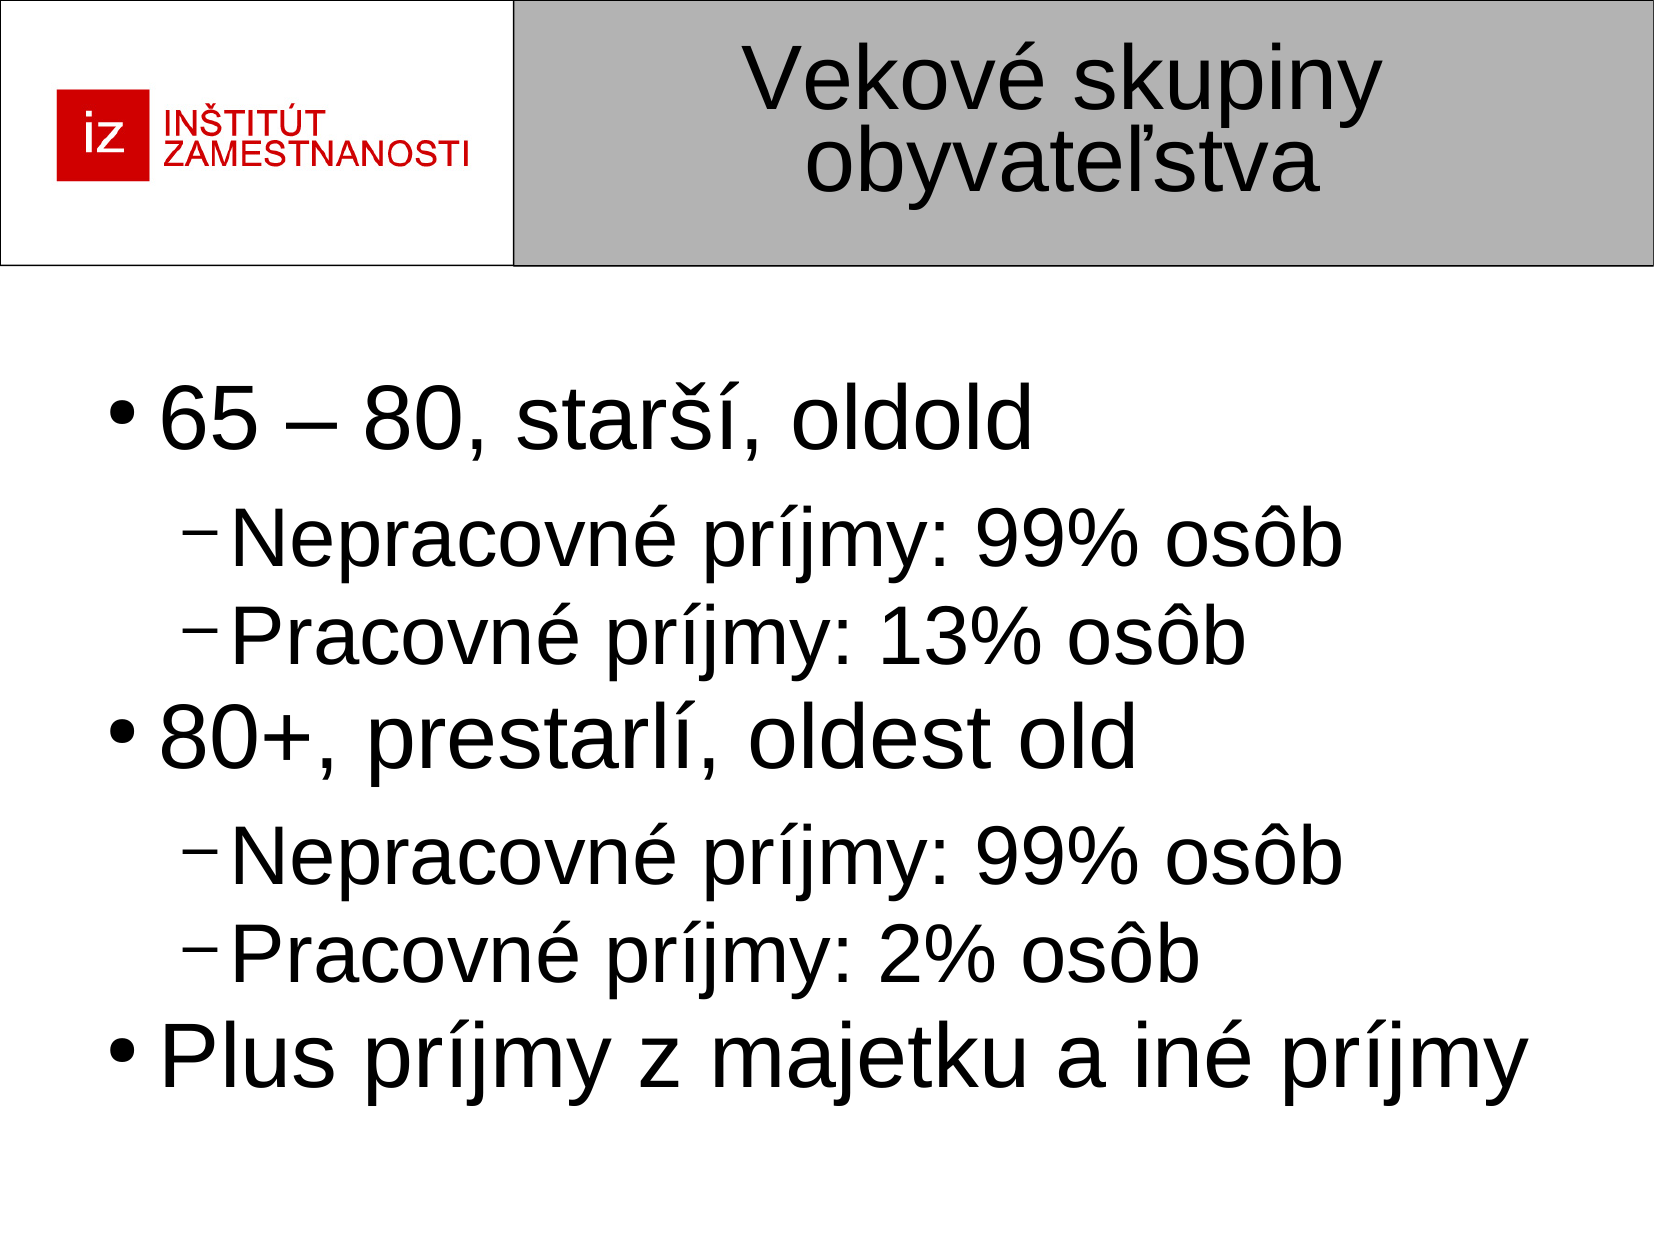

# Vekové skupiny obyvateľstva
65 – 80, starší, oldold
Nepracovné príjmy: 99% osôb
Pracovné príjmy: 13% osôb
80+, prestarlí, oldest old
Nepracovné príjmy: 99% osôb
Pracovné príjmy: 2% osôb
Plus príjmy z majetku a iné príjmy